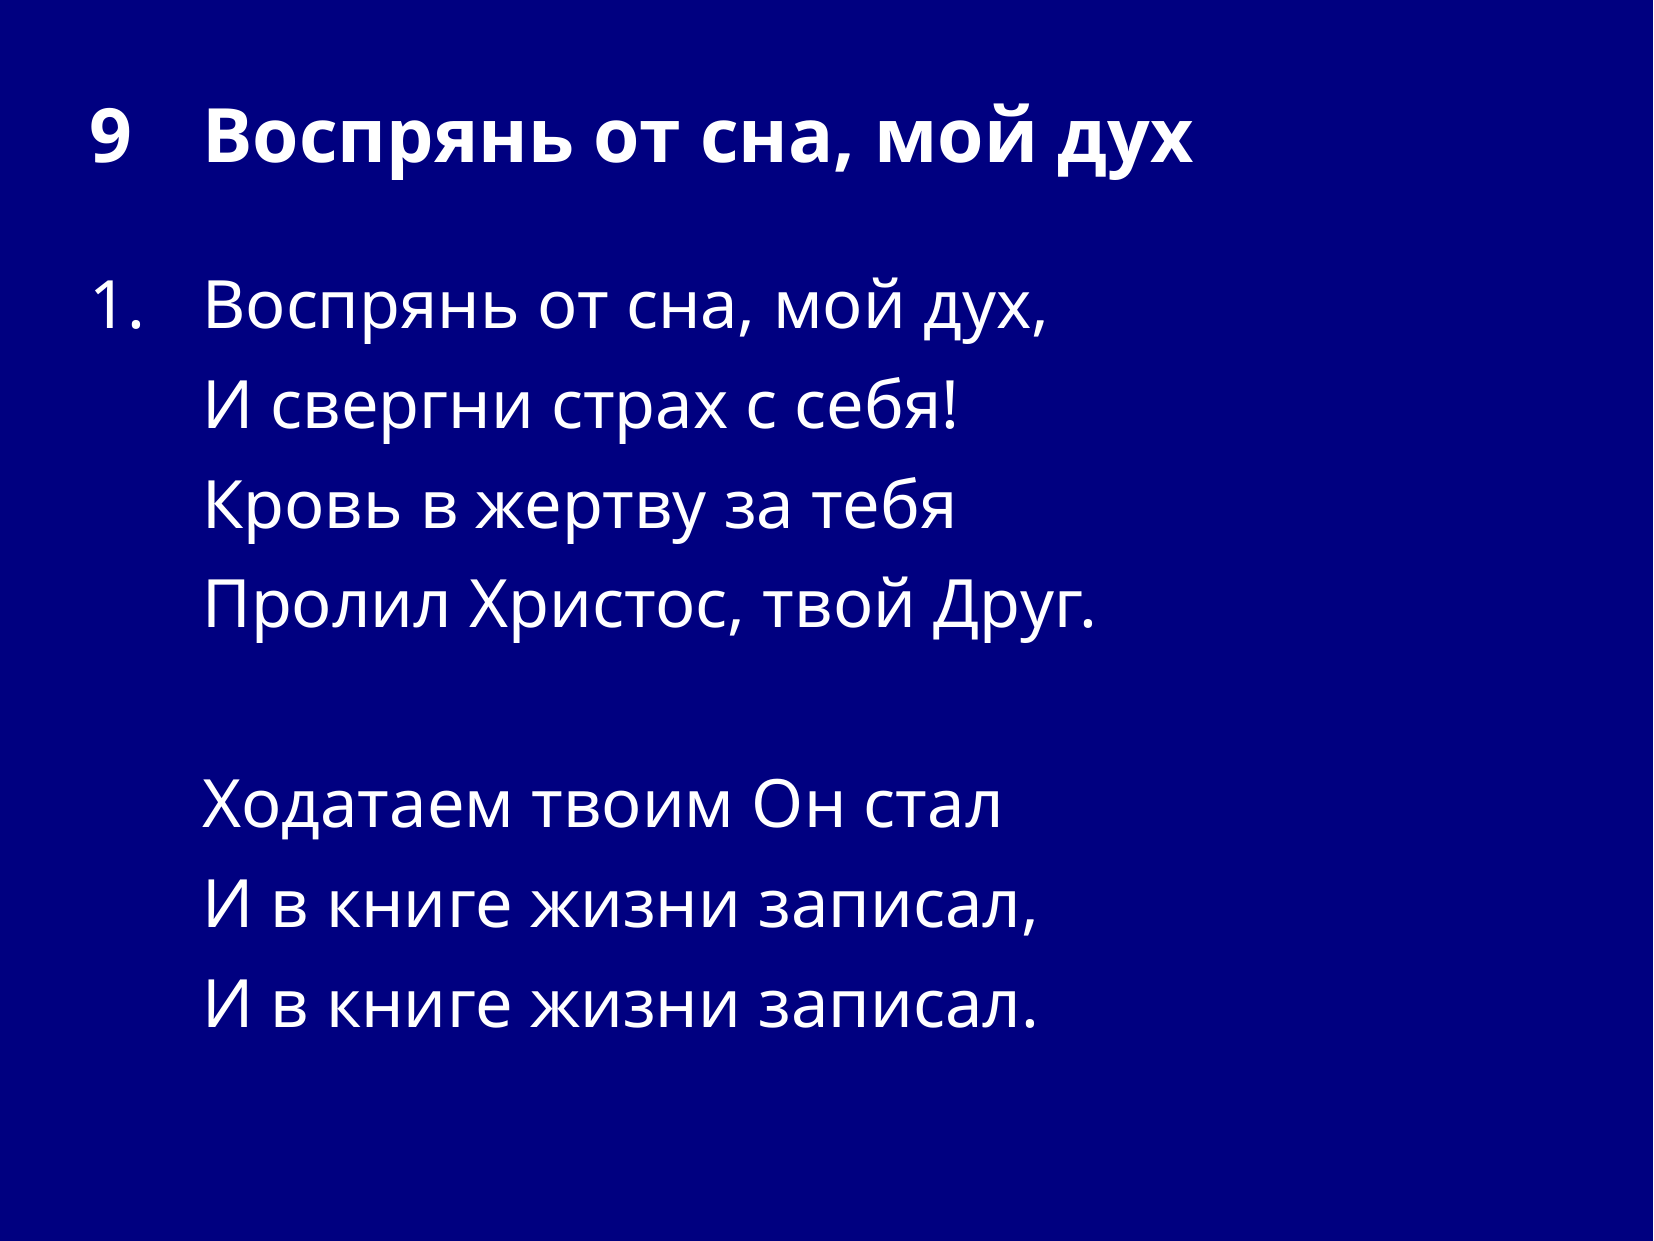

9	Воспрянь от сна, мой дух
1.	Воспрянь от сна, мой дух,
	И свергни страх с себя!
	Кровь в жертву за тебя
	Пролил Христос, твой Друг.
	Ходатаем твоим Он стал
	И в книге жизни записал,
	И в книге жизни записал.